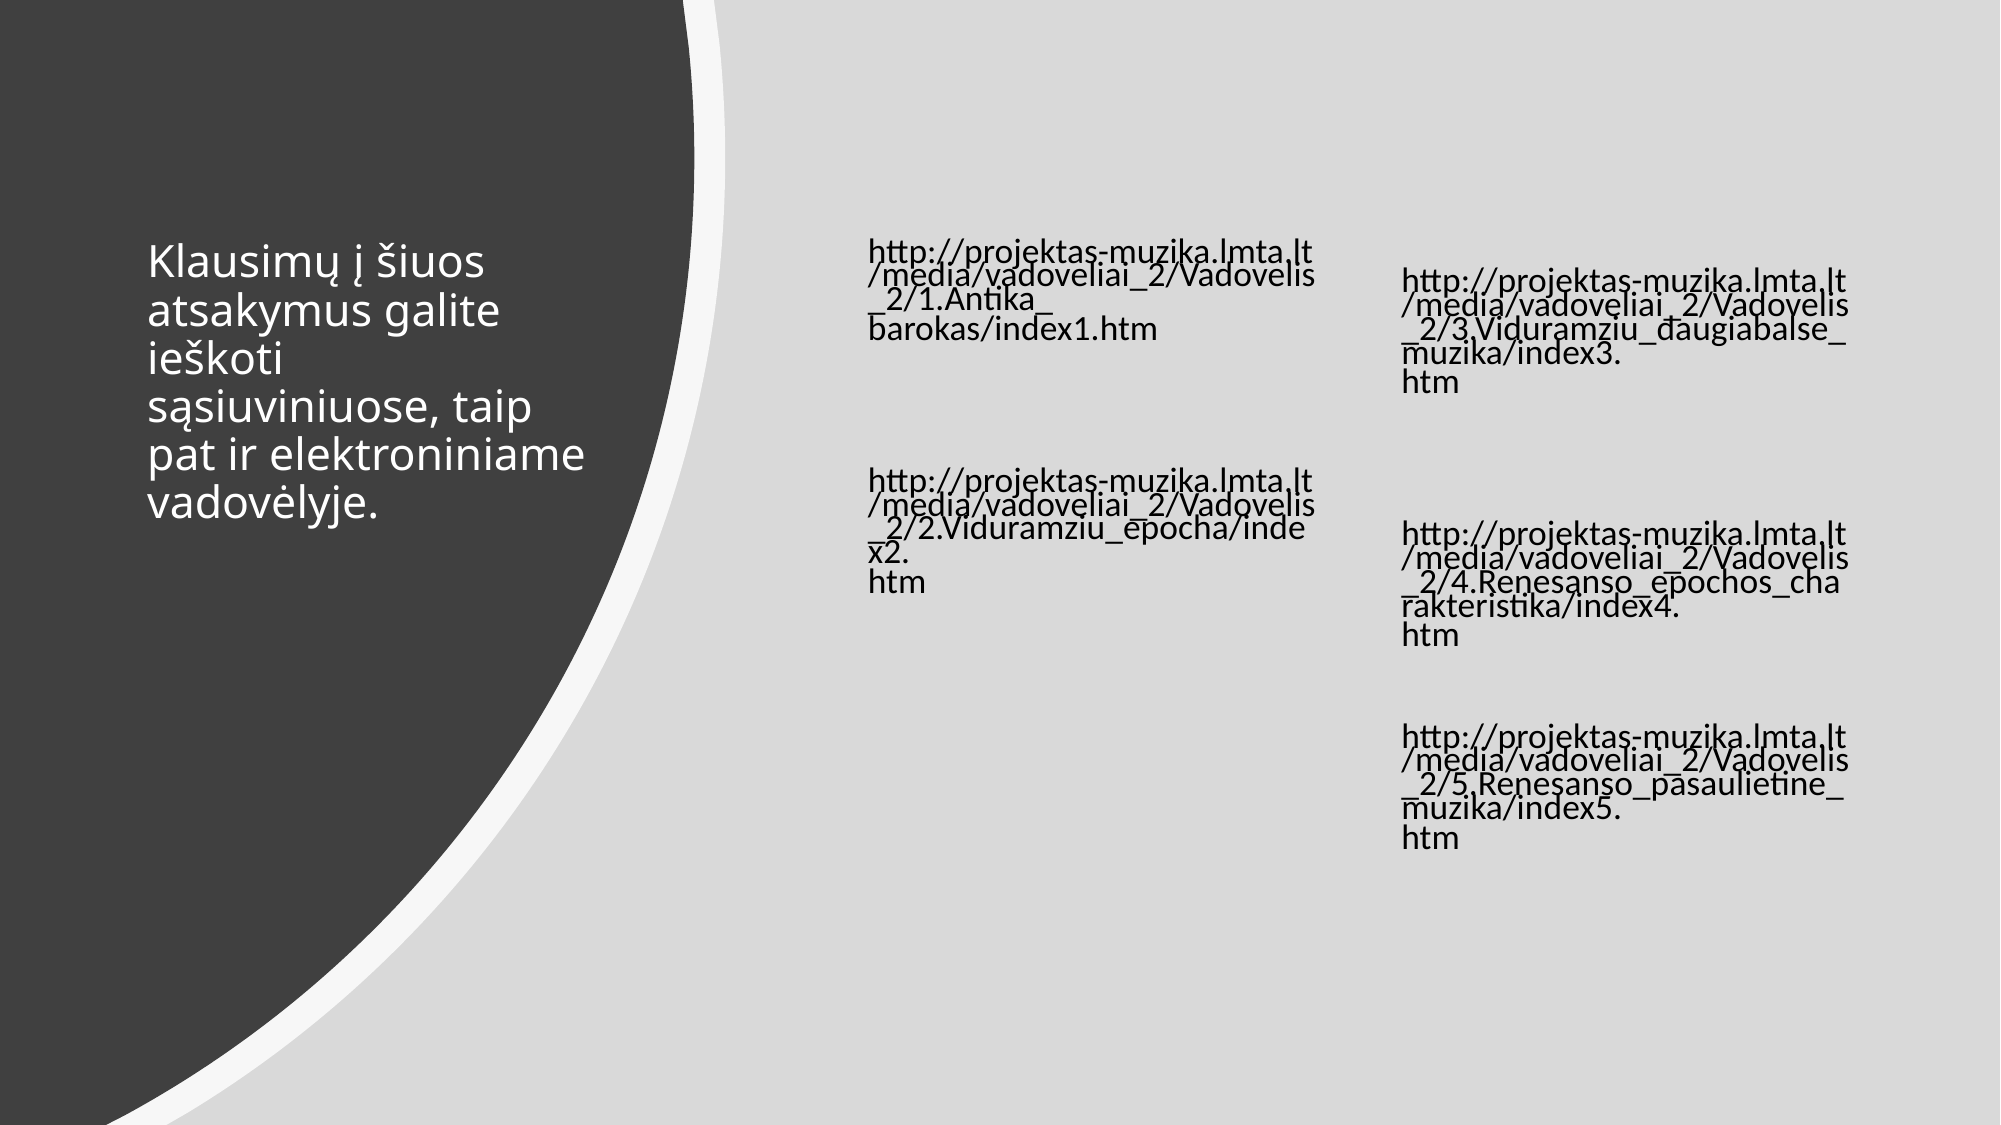

# Klausimų į šiuos atsakymus galite ieškoti sąsiuviniuose, taip pat ir elektroniniame vadovėlyje.
http://projektas-muzika.lmta.lt/media/vadoveliai_2/Vadovelis_2/1.Antika_barokas/index1.htm
http://projektas-muzika.lmta.lt/media/vadoveliai_2/Vadovelis_2/2.Viduramziu_epocha/index2.htm
 http://projektas-muzika.lmta.lt/media/vadoveliai_2/Vadovelis_2/3.Viduramziu_daugiabalse_muzika/index3.htm
http://projektas-muzika.lmta.lt/media/vadoveliai_2/Vadovelis_2/4.Renesanso_epochos_charakteristika/index4.htm
http://projektas-muzika.lmta.lt/media/vadoveliai_2/Vadovelis_2/5.Renesanso_pasaulietine_muzika/index5.htm